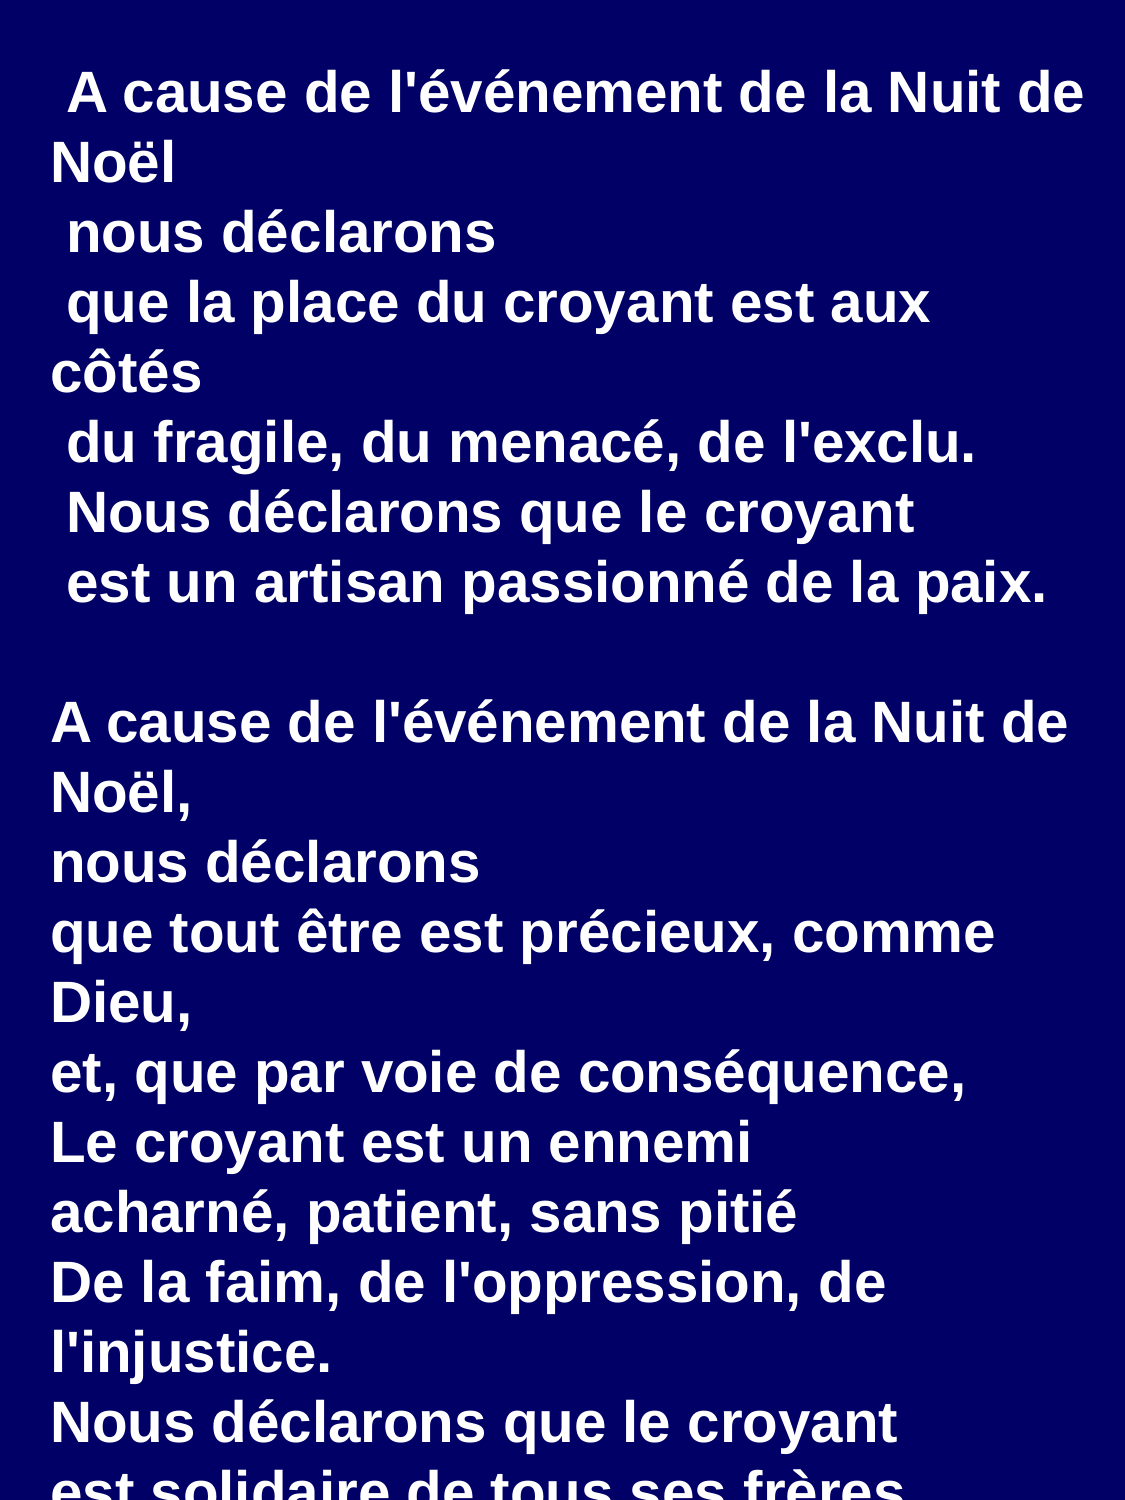

A cause de l'événement de la Nuit de Noël
 nous déclarons
 que la place du croyant est aux côtés
 du fragile, du menacé, de l'exclu.
 Nous déclarons que le croyant
 est un artisan passionné de la paix.
A cause de l'événement de la Nuit de Noël,
nous déclarons
que tout être est précieux, comme Dieu,
et, que par voie de conséquence,
Le croyant est un ennemi
acharné, patient, sans pitié
De la faim, de l'oppression, de l'injustice.
Nous déclarons que le croyant
est solidaire de tous ses frères.